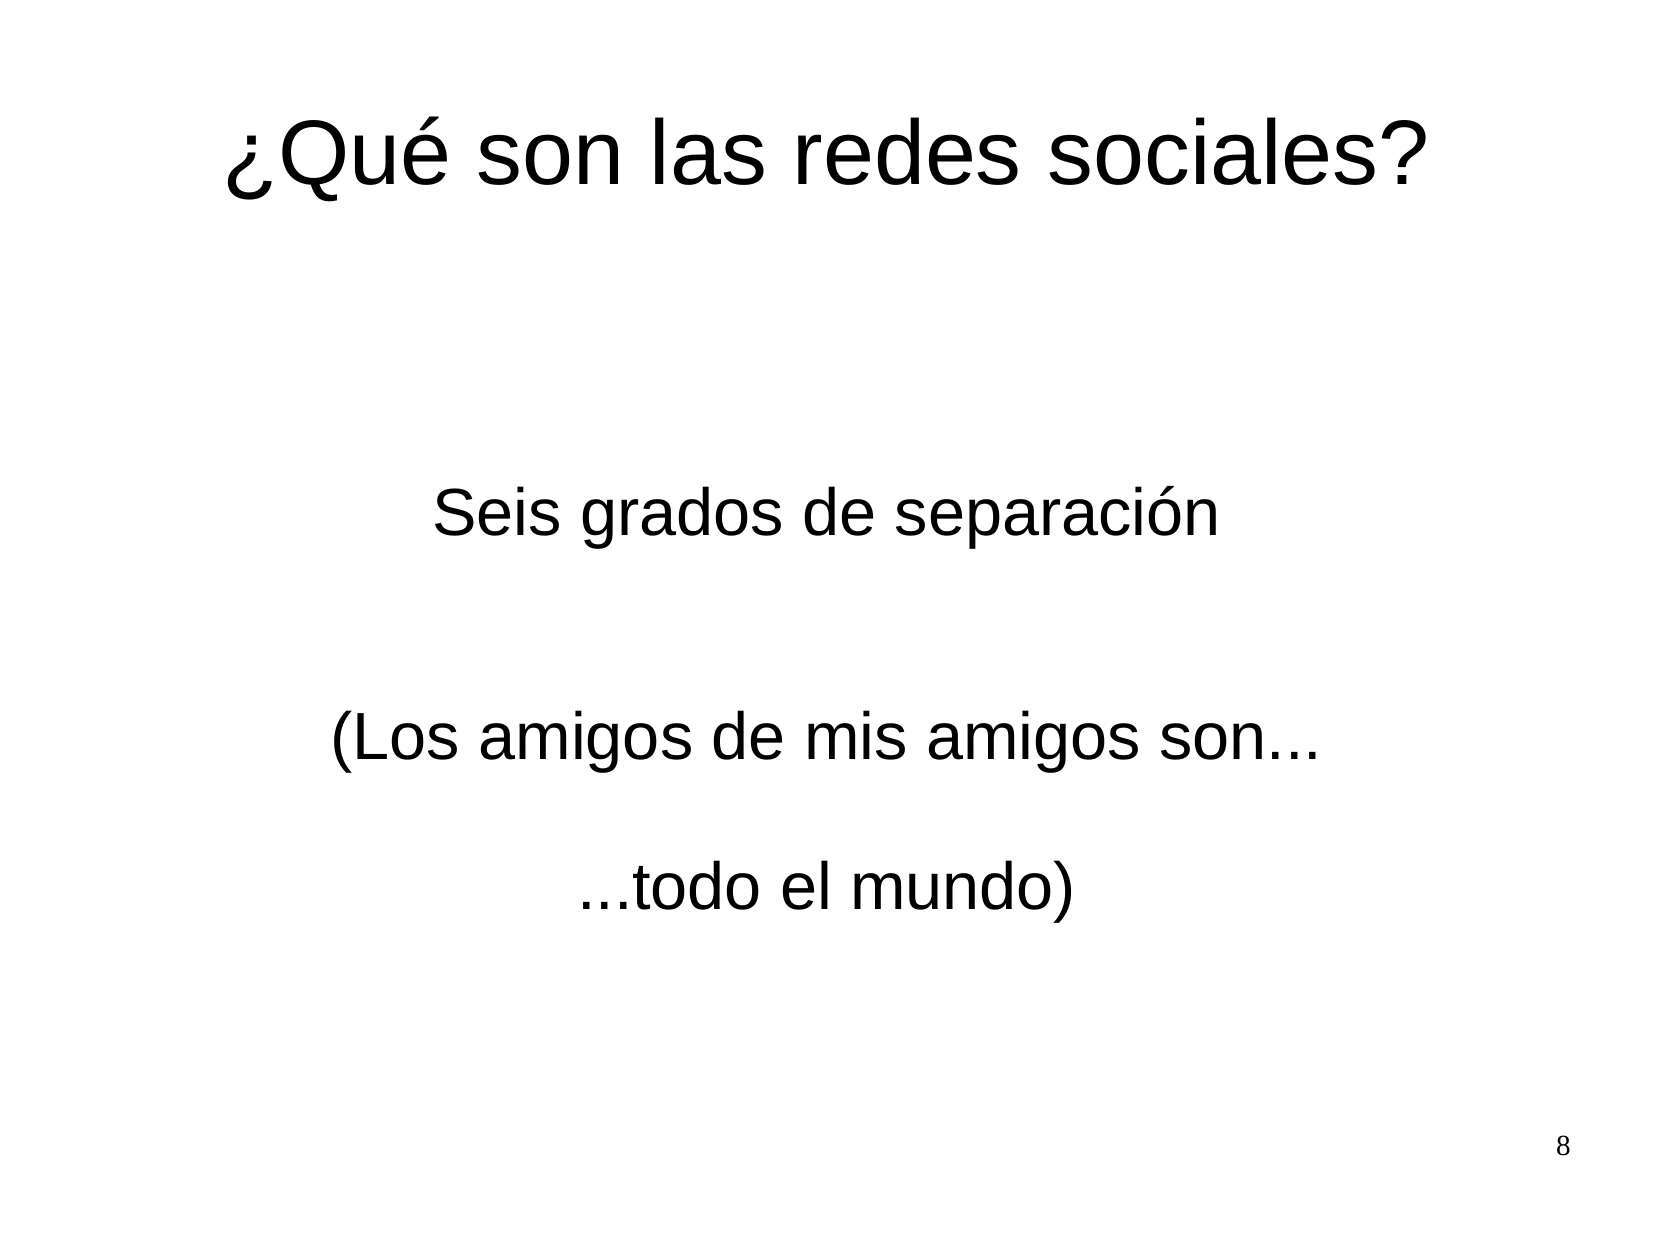

# ¿Qué son las redes sociales?
Seis grados de separación
(Los amigos de mis amigos son...
...todo el mundo)
8